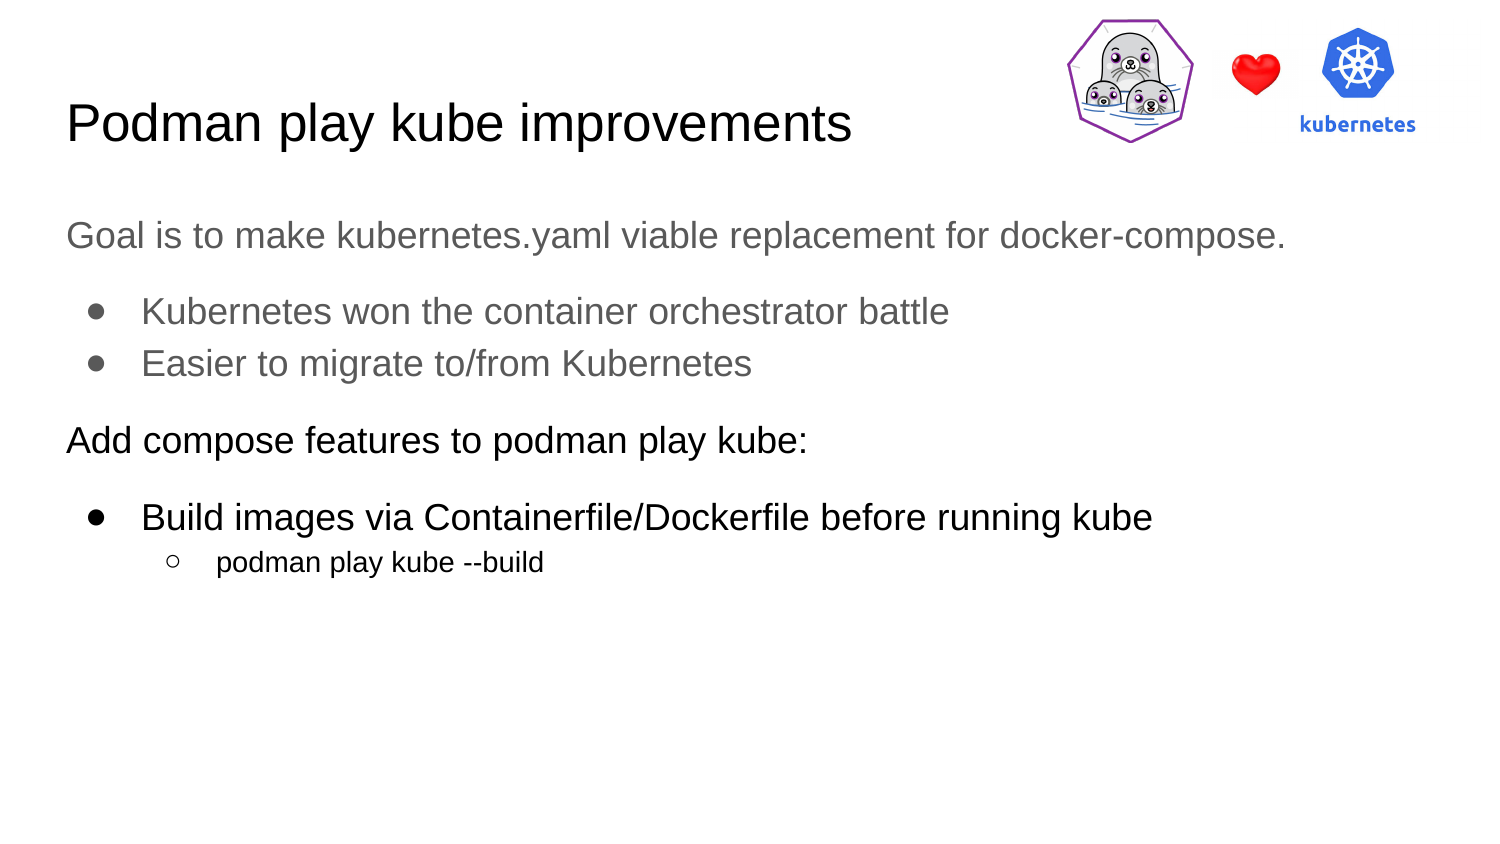

# Podman play kube improvements
Goal is to make kubernetes.yaml viable replacement for docker-compose.
Kubernetes won the container orchestrator battle
Easier to migrate to/from Kubernetes
Add compose features to podman play kube:
Build images via Containerfile/Dockerfile before running kube
podman play kube --build